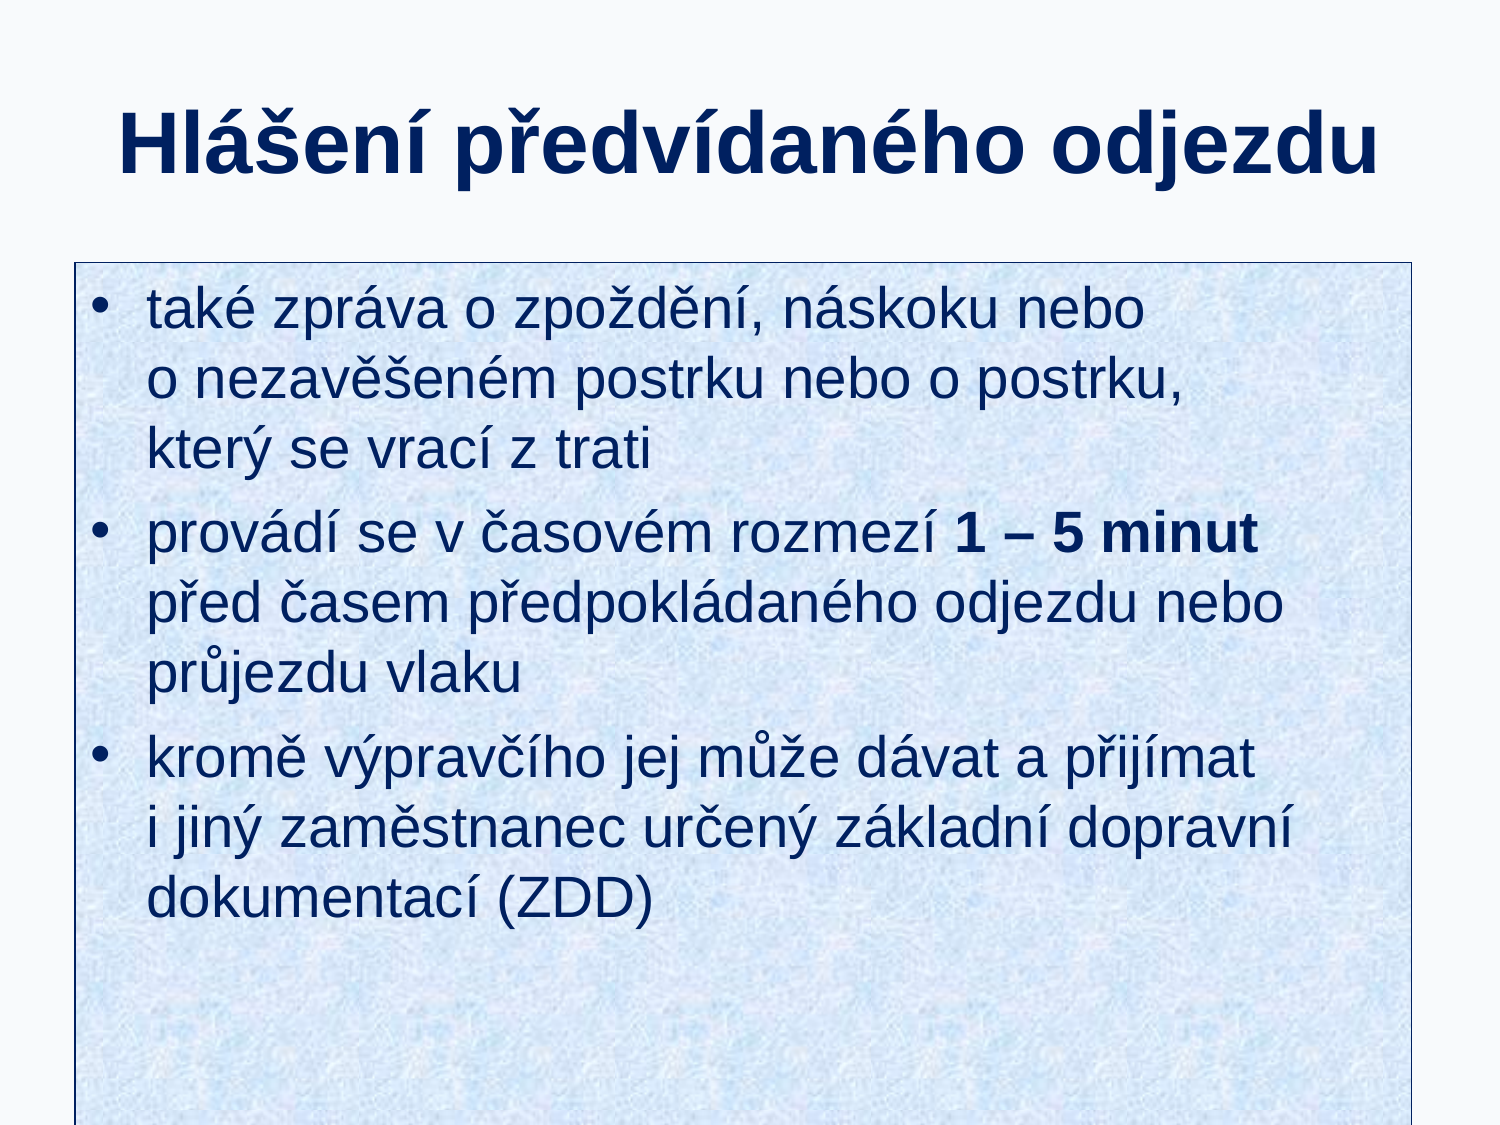

# Hlášení předvídaného odjezdu
také zpráva o zpoždění, náskoku nebo
o nezavěšeném postrku nebo o postrku,
který se vrací z trati
provádí se v časovém rozmezí 1 – 5 minut
před časem předpokládaného odjezdu nebo průjezdu vlaku
kromě výpravčího jej může dávat a přijímat
i jiný zaměstnanec určený základní dopravní dokumentací (ZDD)